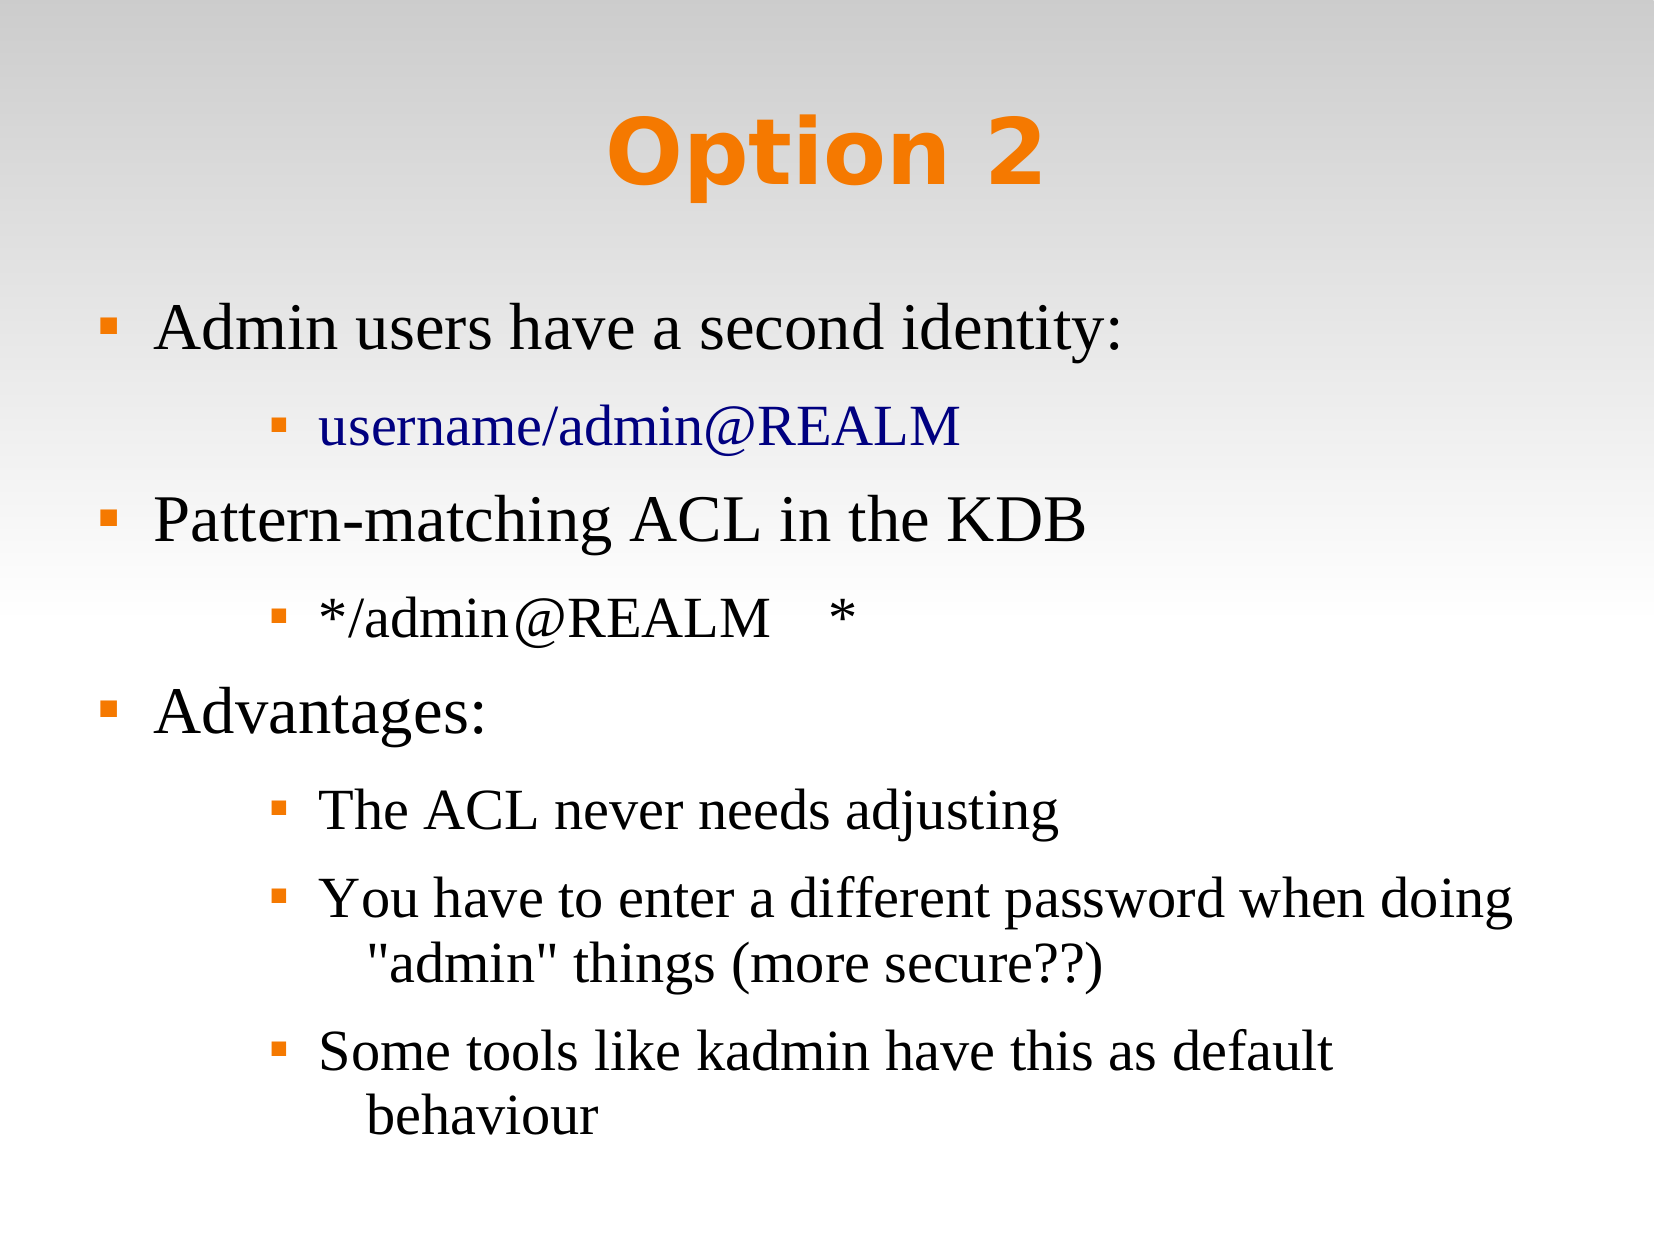

# Option 2
Admin users have a second identity:
username/admin@REALM
Pattern-matching ACL in the KDB
*/admin	@REALM *
Advantages:
The ACL never needs adjusting
You have to enter a different password when doing "admin" things (more secure??)
Some tools like kadmin have this as default behaviour